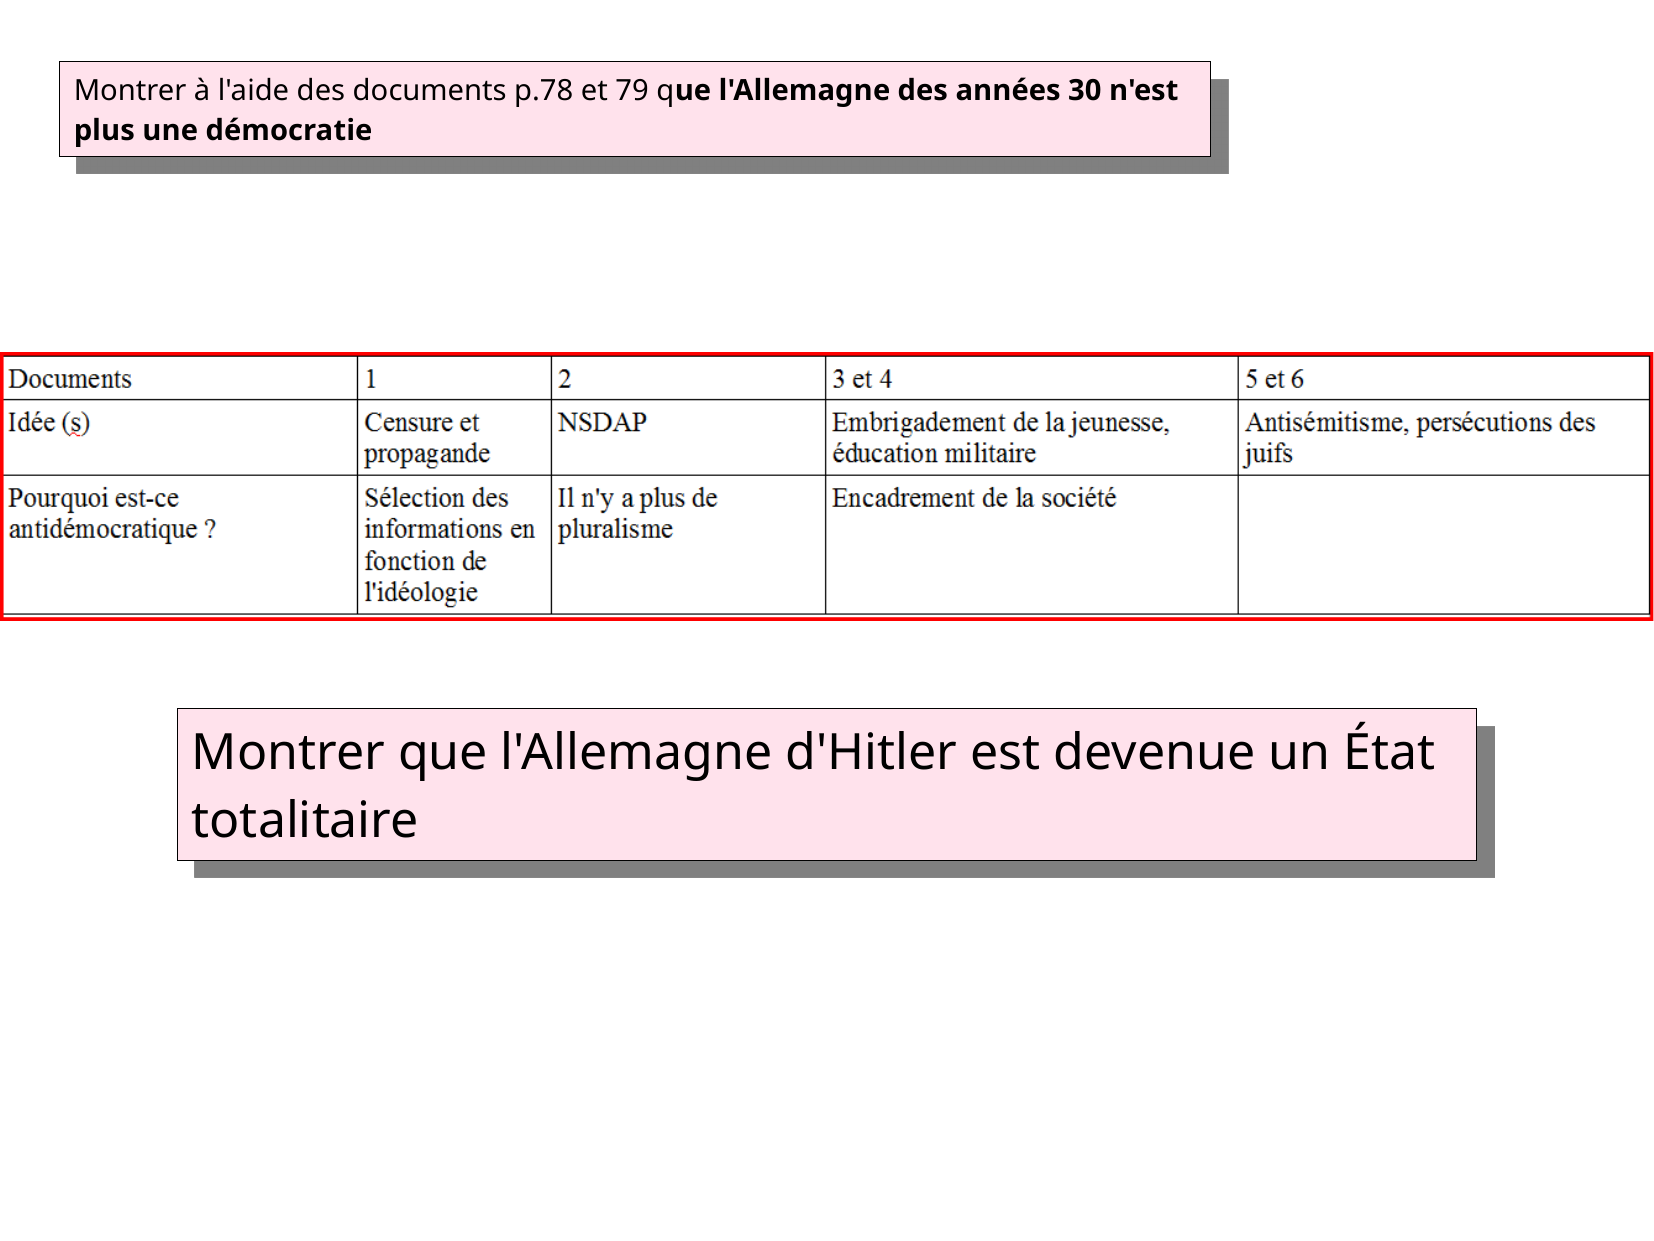

Montrer à l'aide des documents p.78 et 79 que l'Allemagne des années 30 n'est plus une démocratie
Montrer que l'Allemagne d'Hitler est devenue un État totalitaire